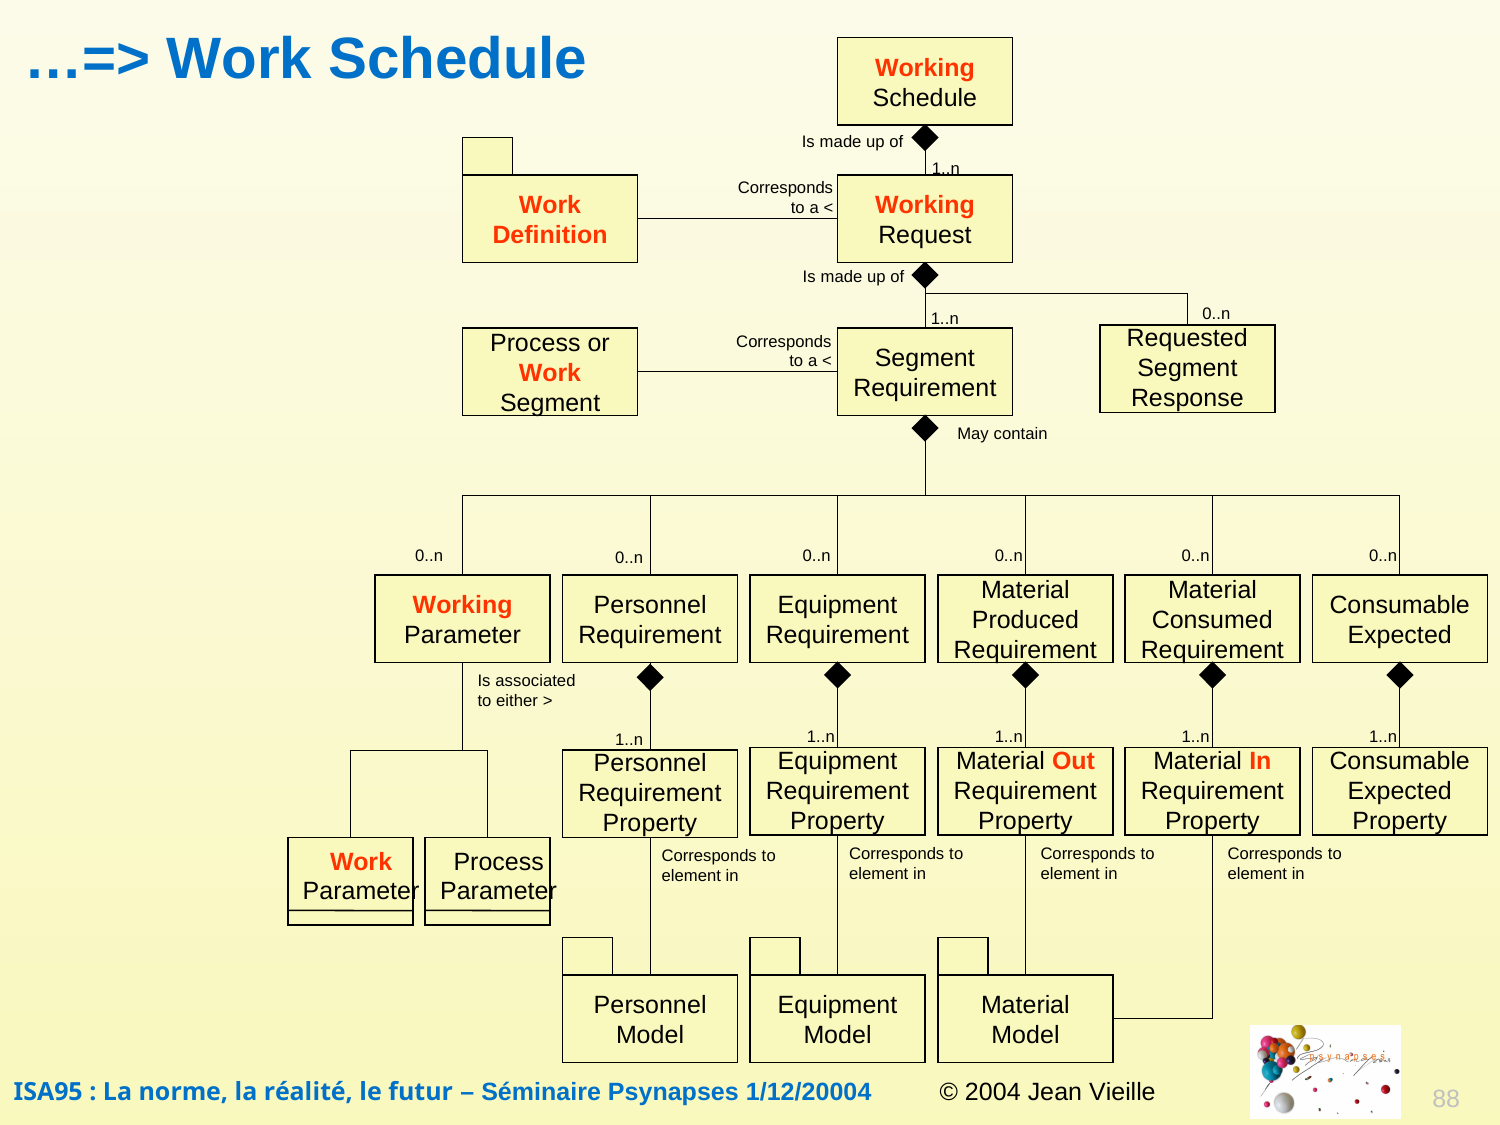

# …=> Work Schedule
Working
Schedule
Is made up of
1..n
Corresponds
to a <
Work
Definition
Working
Request
Is made up of
0..n
1..n
Corresponds
to a <
Requested
Segment
Response
Process or
Work
Segment
Segment
Requirement
May contain
0..n
0..n
0..n
0..n
0..n
0..n
Working
Parameter
Personnel
Requirement
Equipment
Requirement
Material
Produced
Requirement
Material
Consumed
Requirement
Consumable
Expected
Is associated
to either >
1..n
1..n
1..n
1..n
1..n
Equipment
Requirement
Property
Material Out
Requirement
Property
Material In
Requirement
Property
Consumable
Expected
Property
Personnel
Requirement
Property
Corresponds to
element in
Corresponds to
element in
Corresponds to
element in
Work
Parameter
Process
Parameter
Corresponds to
element in
Personnel
Model
Equipment
Model
Material
Model